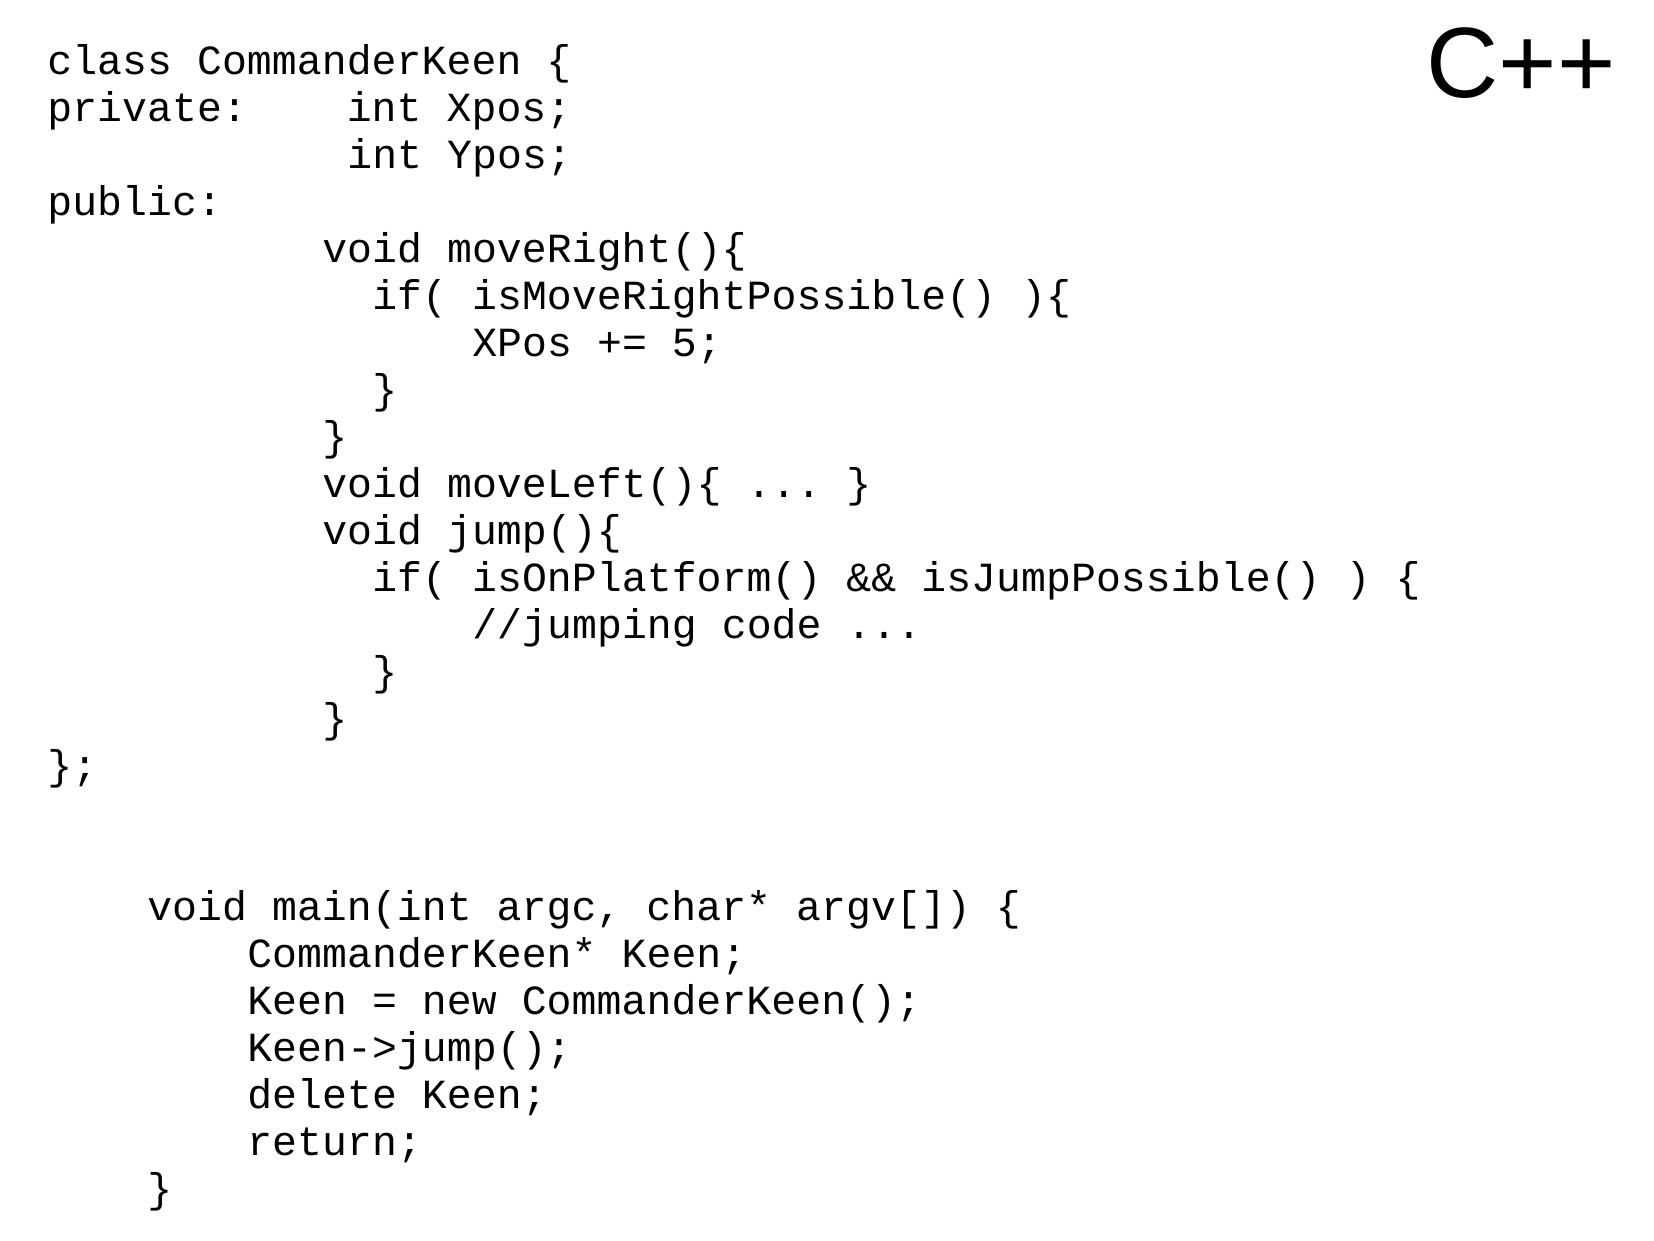

C++
class CommanderKeen {
private: int Xpos;
 int Ypos;
public:
 void moveRight(){
 if( isMoveRightPossible() ){
 XPos += 5;
 }
 }
 void moveLeft(){ ... }
 void jump(){
 if( isOnPlatform() && isJumpPossible() ) {
 //jumping code ...
 }
 }
};
 void main(int argc, char* argv[]) {
 CommanderKeen* Keen;
 Keen = new CommanderKeen();
 Keen->jump();
 delete Keen;
 return;
 }